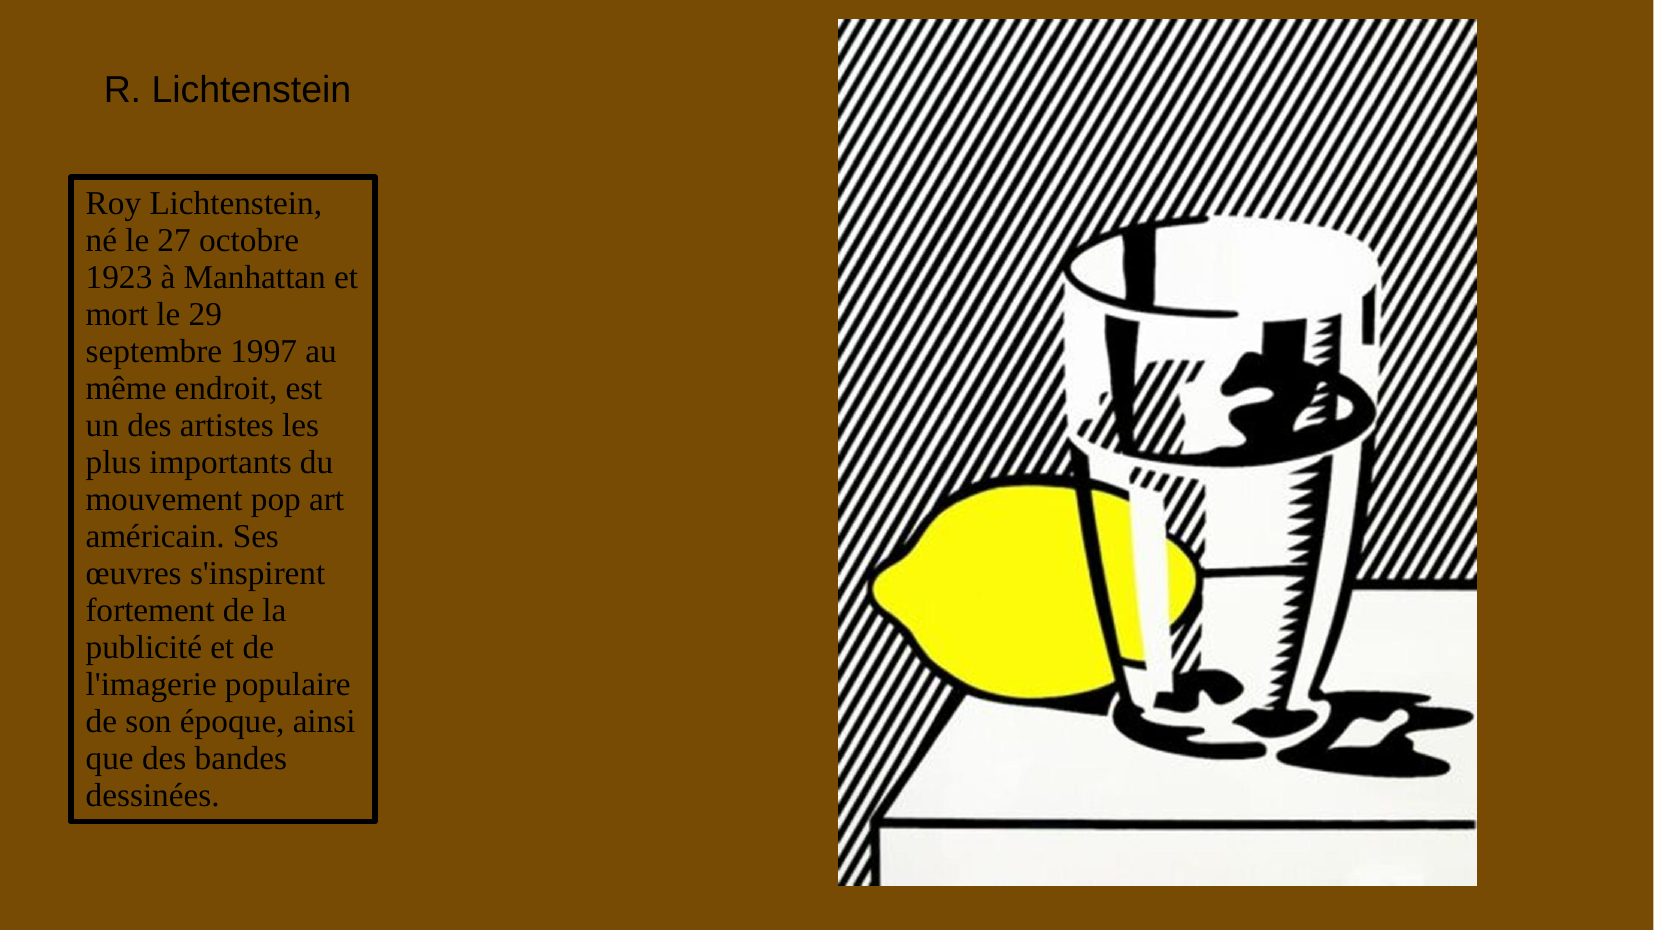

# R. Lichtenstein
Roy Lichtenstein, né le 27 octobre 1923 à Manhattan et mort le 29 septembre 1997 au même endroit, est un des artistes les plus importants du mouvement pop art américain. Ses œuvres s'inspirent fortement de la publicité et de l'imagerie populaire de son époque, ainsi que des bandes dessinées.